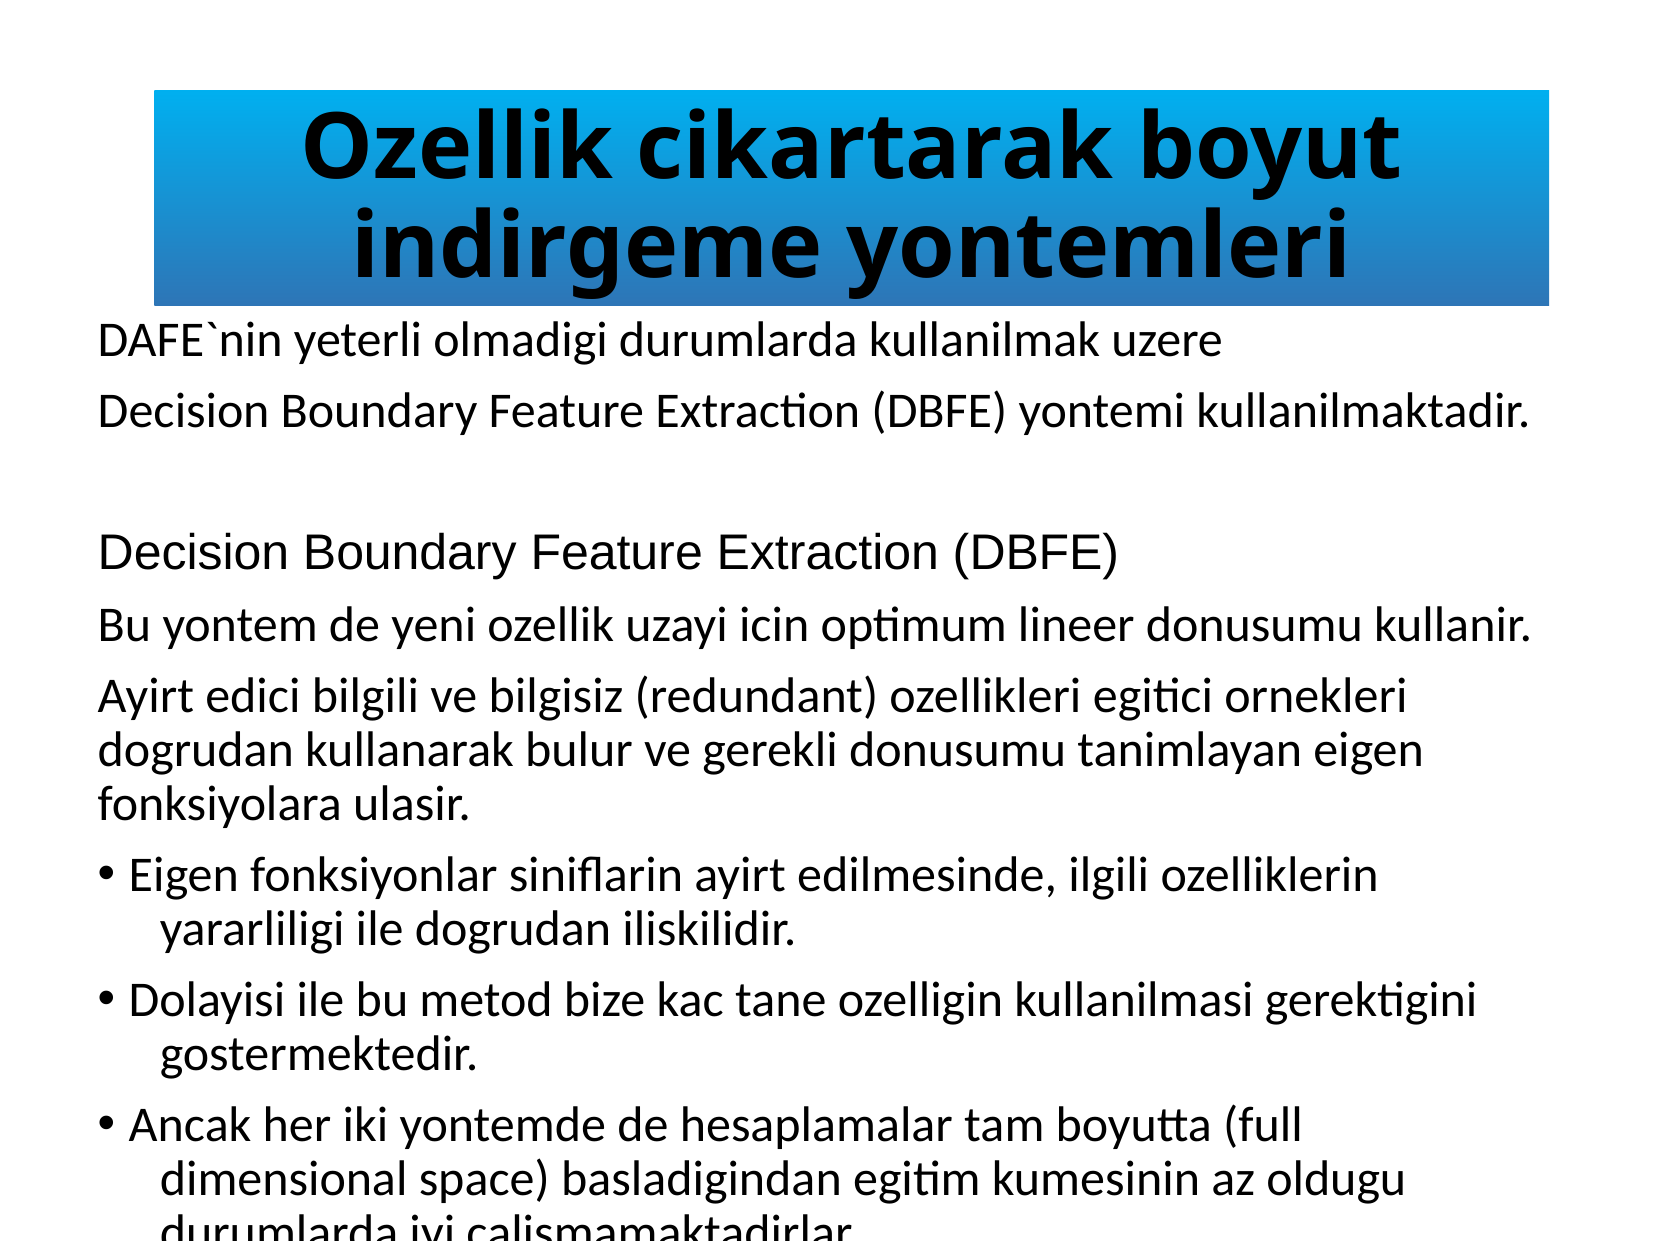

Ozellik cikartarak boyut indirgeme yontemleri
.
DAFE`nin yeterli olmadigi durumlarda kullanilmak uzere
Decision Boundary Feature Extraction (DBFE) yontemi kullanilmaktadir.
Decision Boundary Feature Extraction (DBFE)
Bu yontem de yeni ozellik uzayi icin optimum lineer donusumu kullanir.
Ayirt edici bilgili ve bilgisiz (redundant) ozellikleri egitici ornekleri dogrudan kullanarak bulur ve gerekli donusumu tanimlayan eigen fonksiyolara ulasir.
Eigen fonksiyonlar siniflarin ayirt edilmesinde, ilgili ozelliklerin yararliligi ile dogrudan iliskilidir.
Dolayisi ile bu metod bize kac tane ozelligin kullanilmasi gerektigini gostermektedir.
Ancak her iki yontemde de hesaplamalar tam boyutta (full dimensional space) basladigindan egitim kumesinin az oldugu durumlarda iyi calismamaktadirlar.